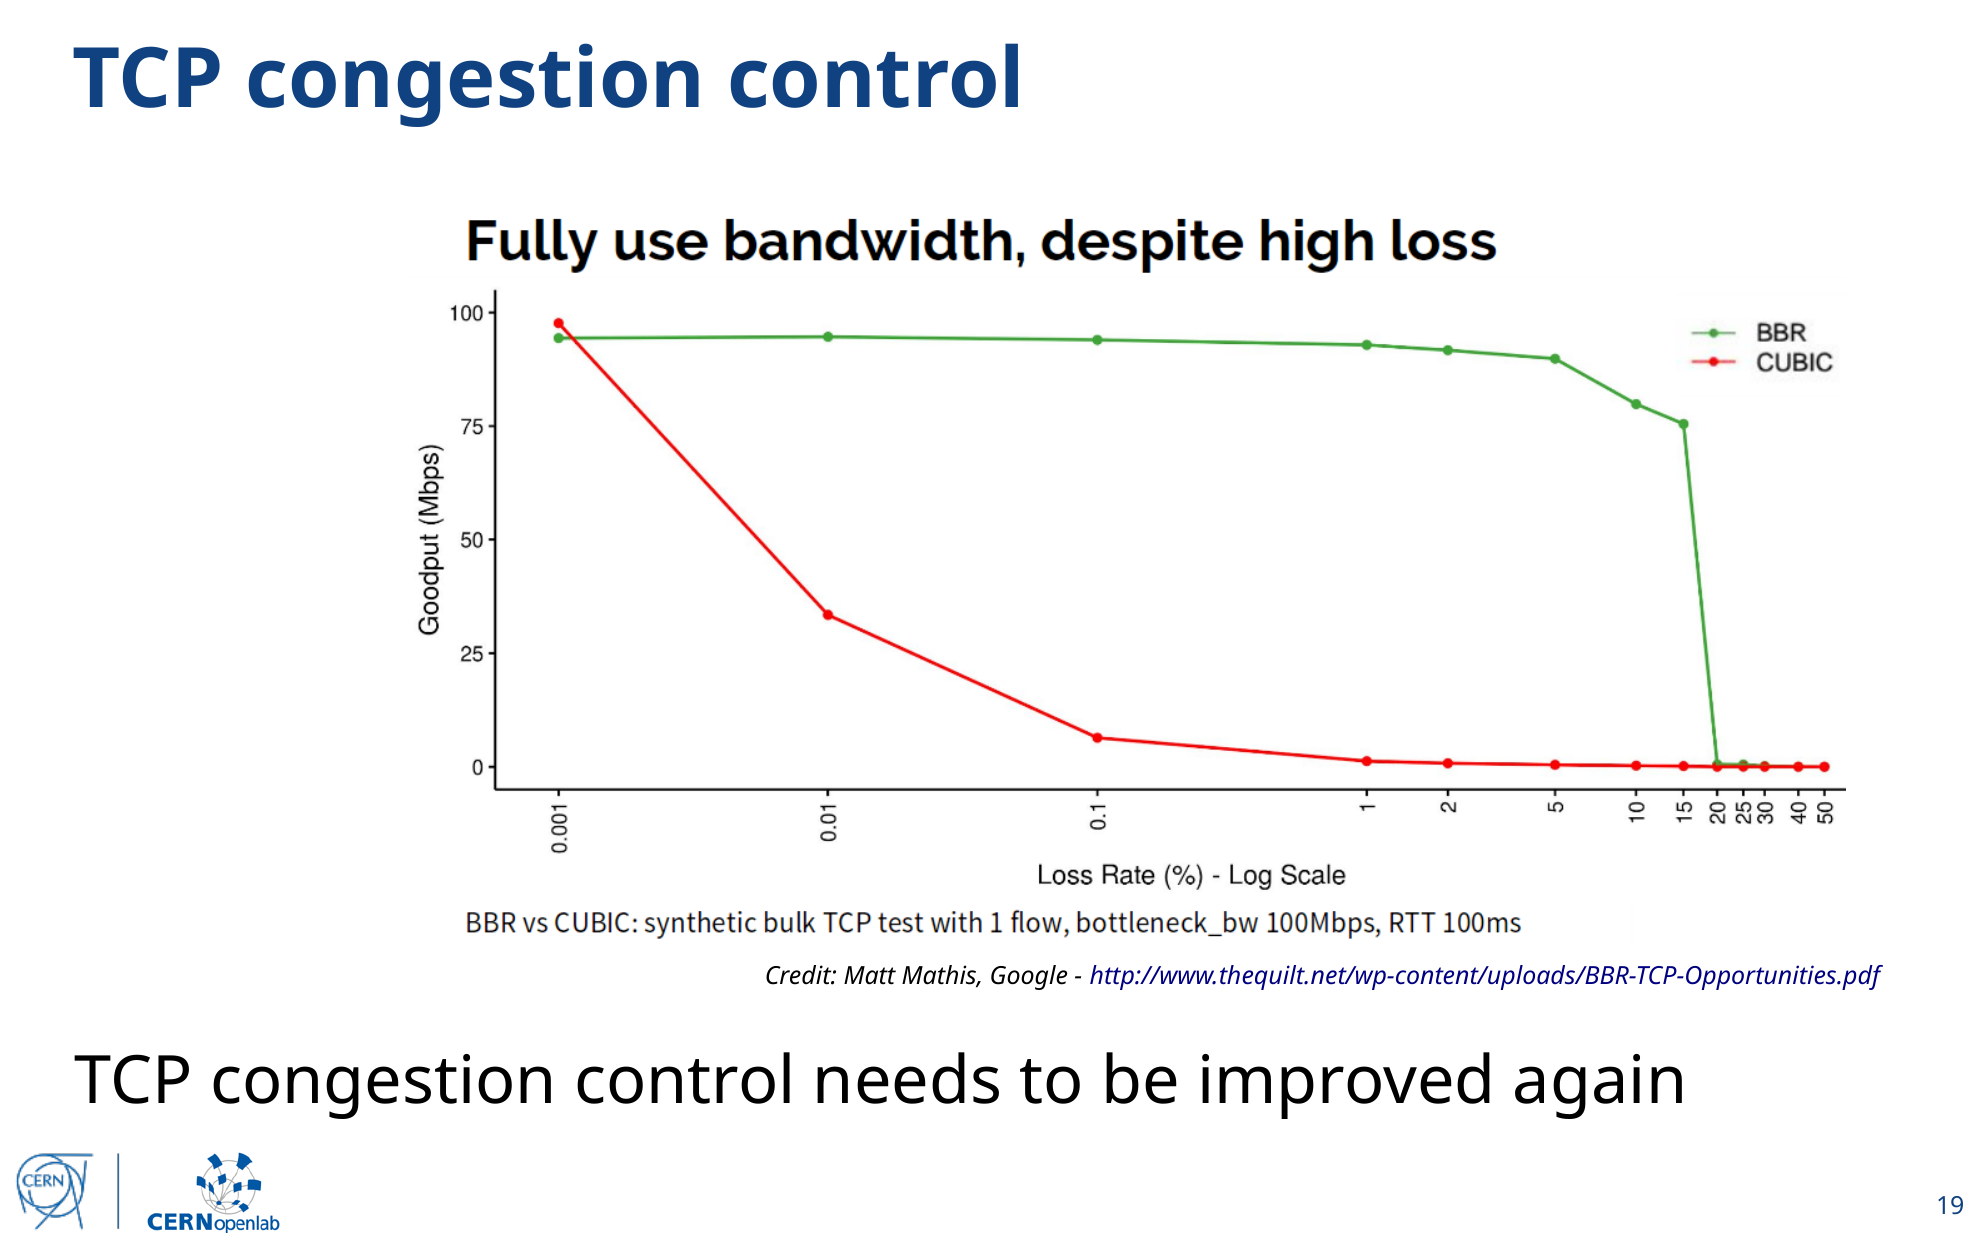

# TCP congestion control
Credit: Matt Mathis, Google - http://www.thequilt.net/wp-content/uploads/BBR-TCP-Opportunities.pdf
TCP congestion control needs to be improved again